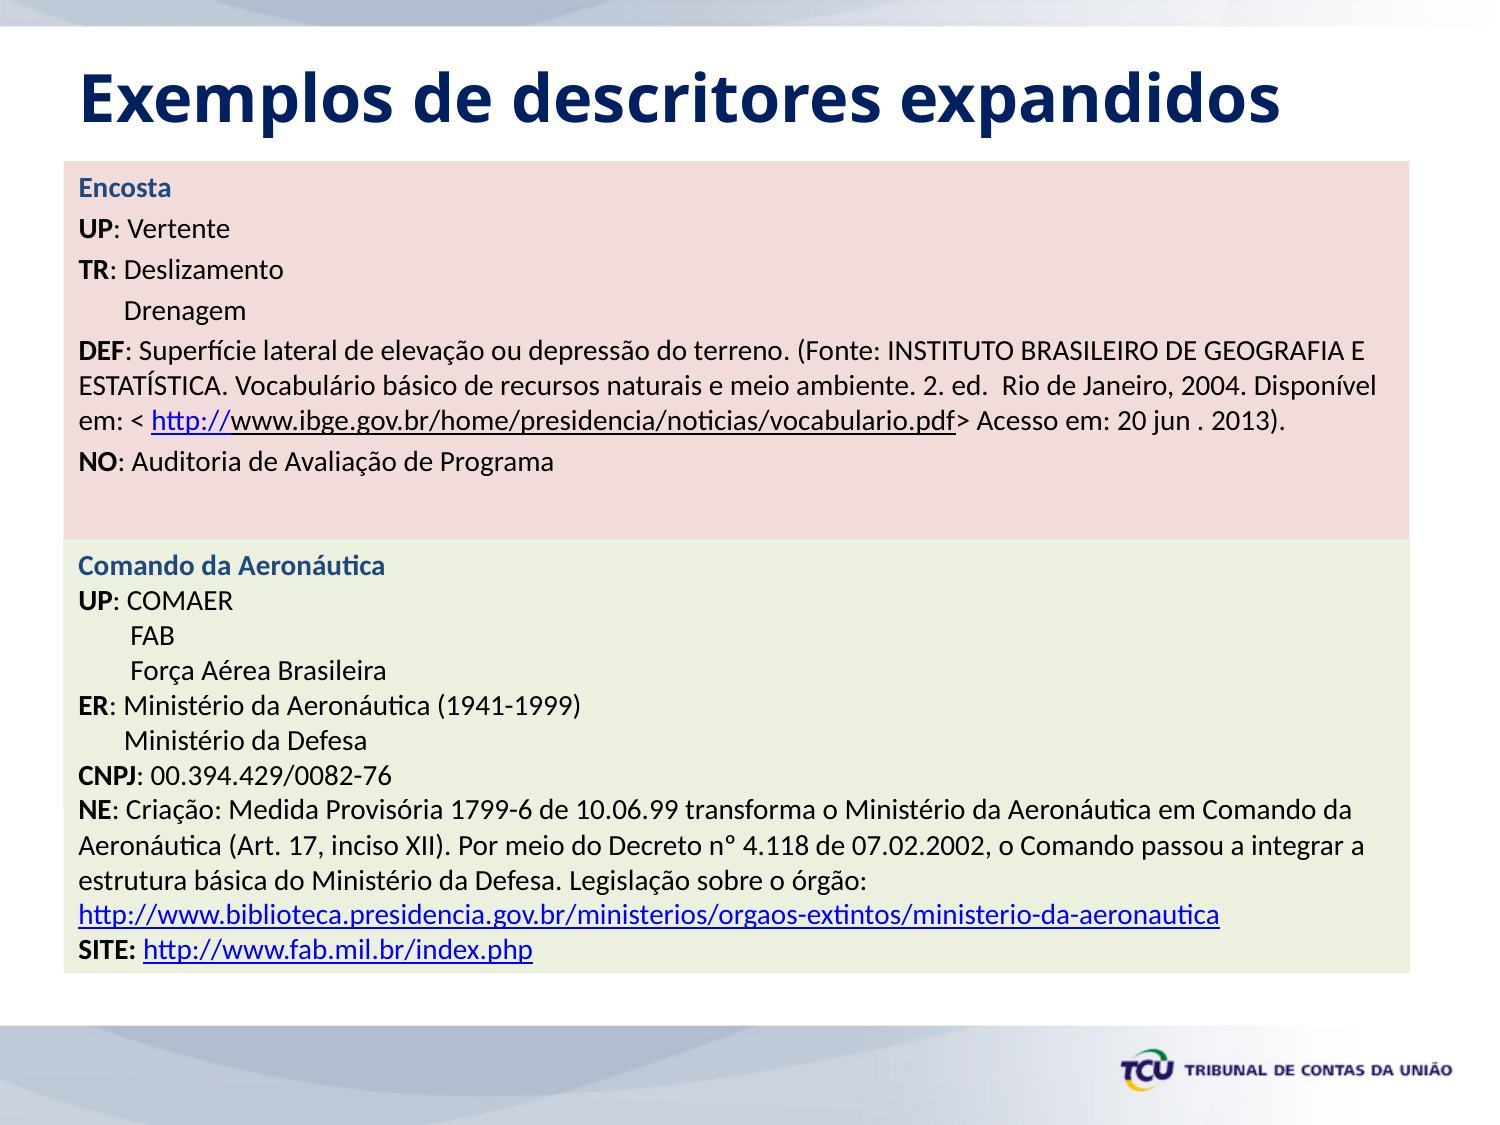

# Exemplos de descritores expandidos
Encosta
UP: Vertente
TR: Deslizamento
 Drenagem
DEF: Superfície lateral de elevação ou depressão do terreno. (Fonte: INSTITUTO BRASILEIRO DE GEOGRAFIA E ESTATÍSTICA. Vocabulário básico de recursos naturais e meio ambiente. 2. ed. Rio de Janeiro, 2004. Disponível em: < http://www.ibge.gov.br/home/presidencia/noticias/vocabulario.pdf> Acesso em: 20 jun . 2013).
NO: Auditoria de Avaliação de Programa
Comando da Aeronáutica
UP: COMAER
 FAB
 Força Aérea Brasileira
ER: Ministério da Aeronáutica (1941-1999)
 Ministério da Defesa
CNPJ: 00.394.429/0082-76
NE: Criação: Medida Provisória 1799-6 de 10.06.99 transforma o Ministério da Aeronáutica em Comando da Aeronáutica (Art. 17, inciso XII). Por meio do Decreto nº 4.118 de 07.02.2002, o Comando passou a integrar a estrutura básica do Ministério da Defesa. Legislação sobre o órgão: http://www.biblioteca.presidencia.gov.br/ministerios/orgaos-extintos/ministerio-da-aeronautica
SITE: http://www.fab.mil.br/index.php